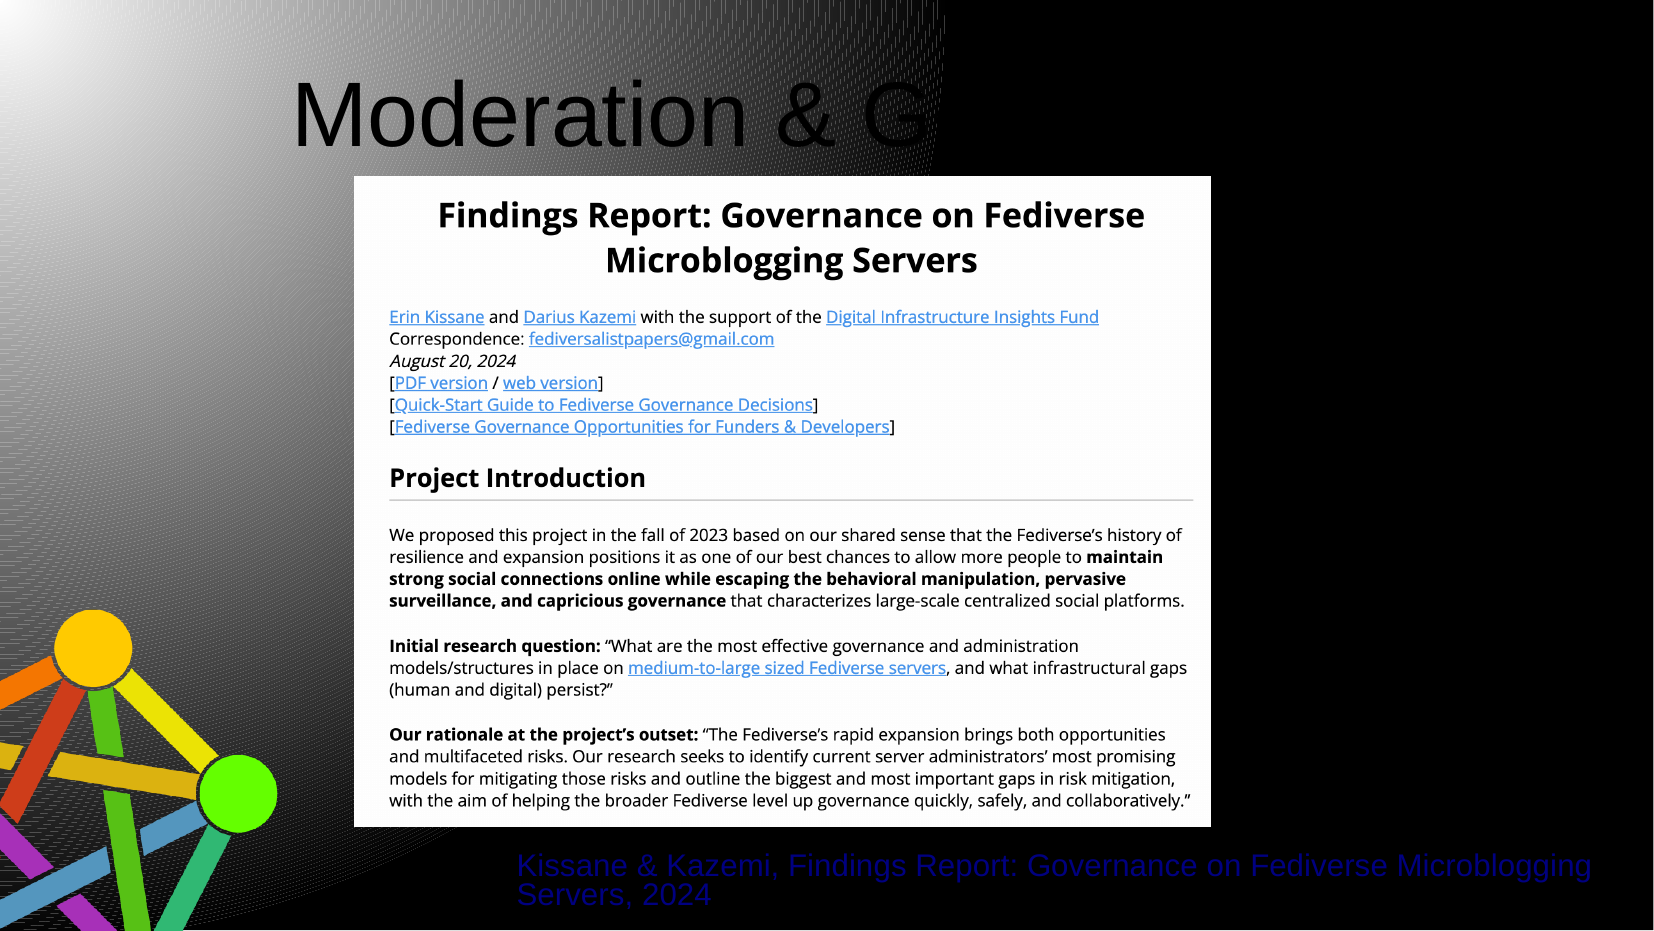

# Moderation & Governance
Kissane & Kazemi, Findings Report: Governance on Fediverse Microblogging Servers, 2024